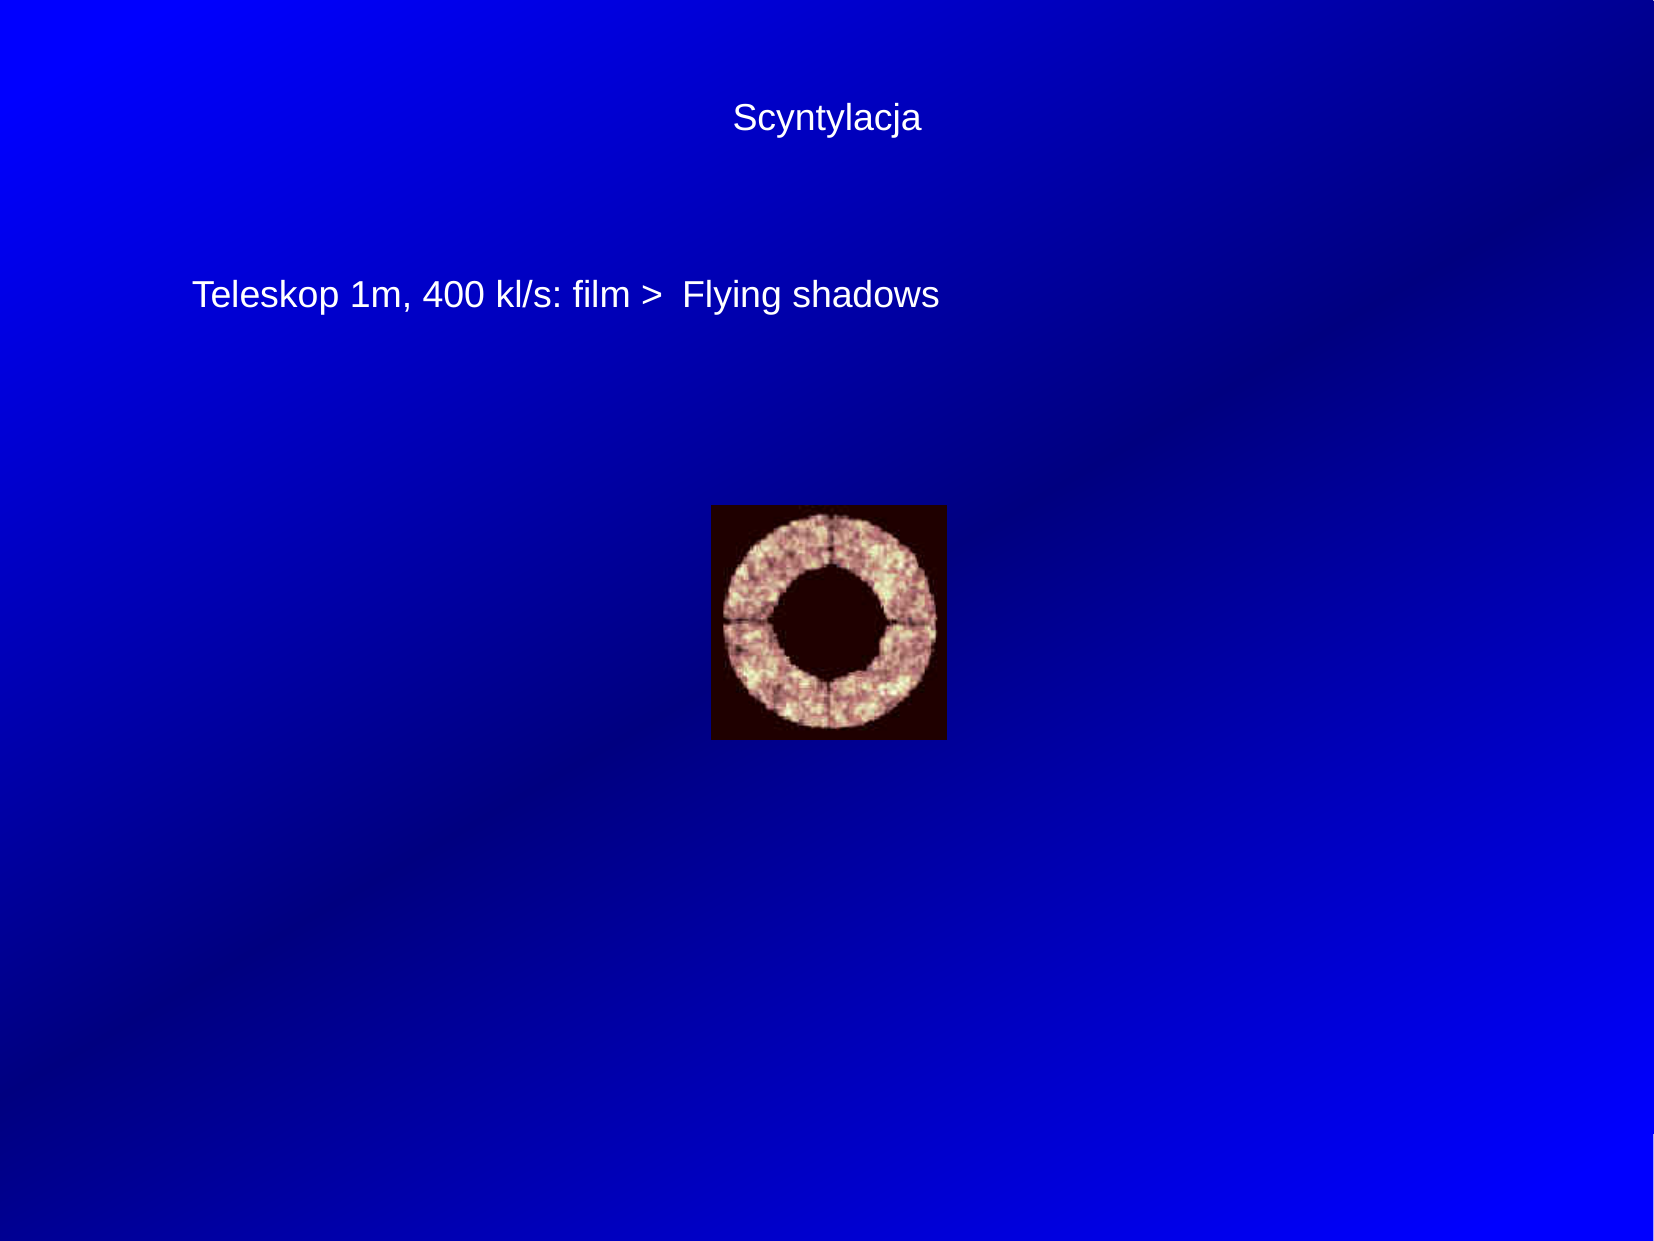

Scyntylacja
Teleskop 1m, 400 kl/s: film >
Flying shadows